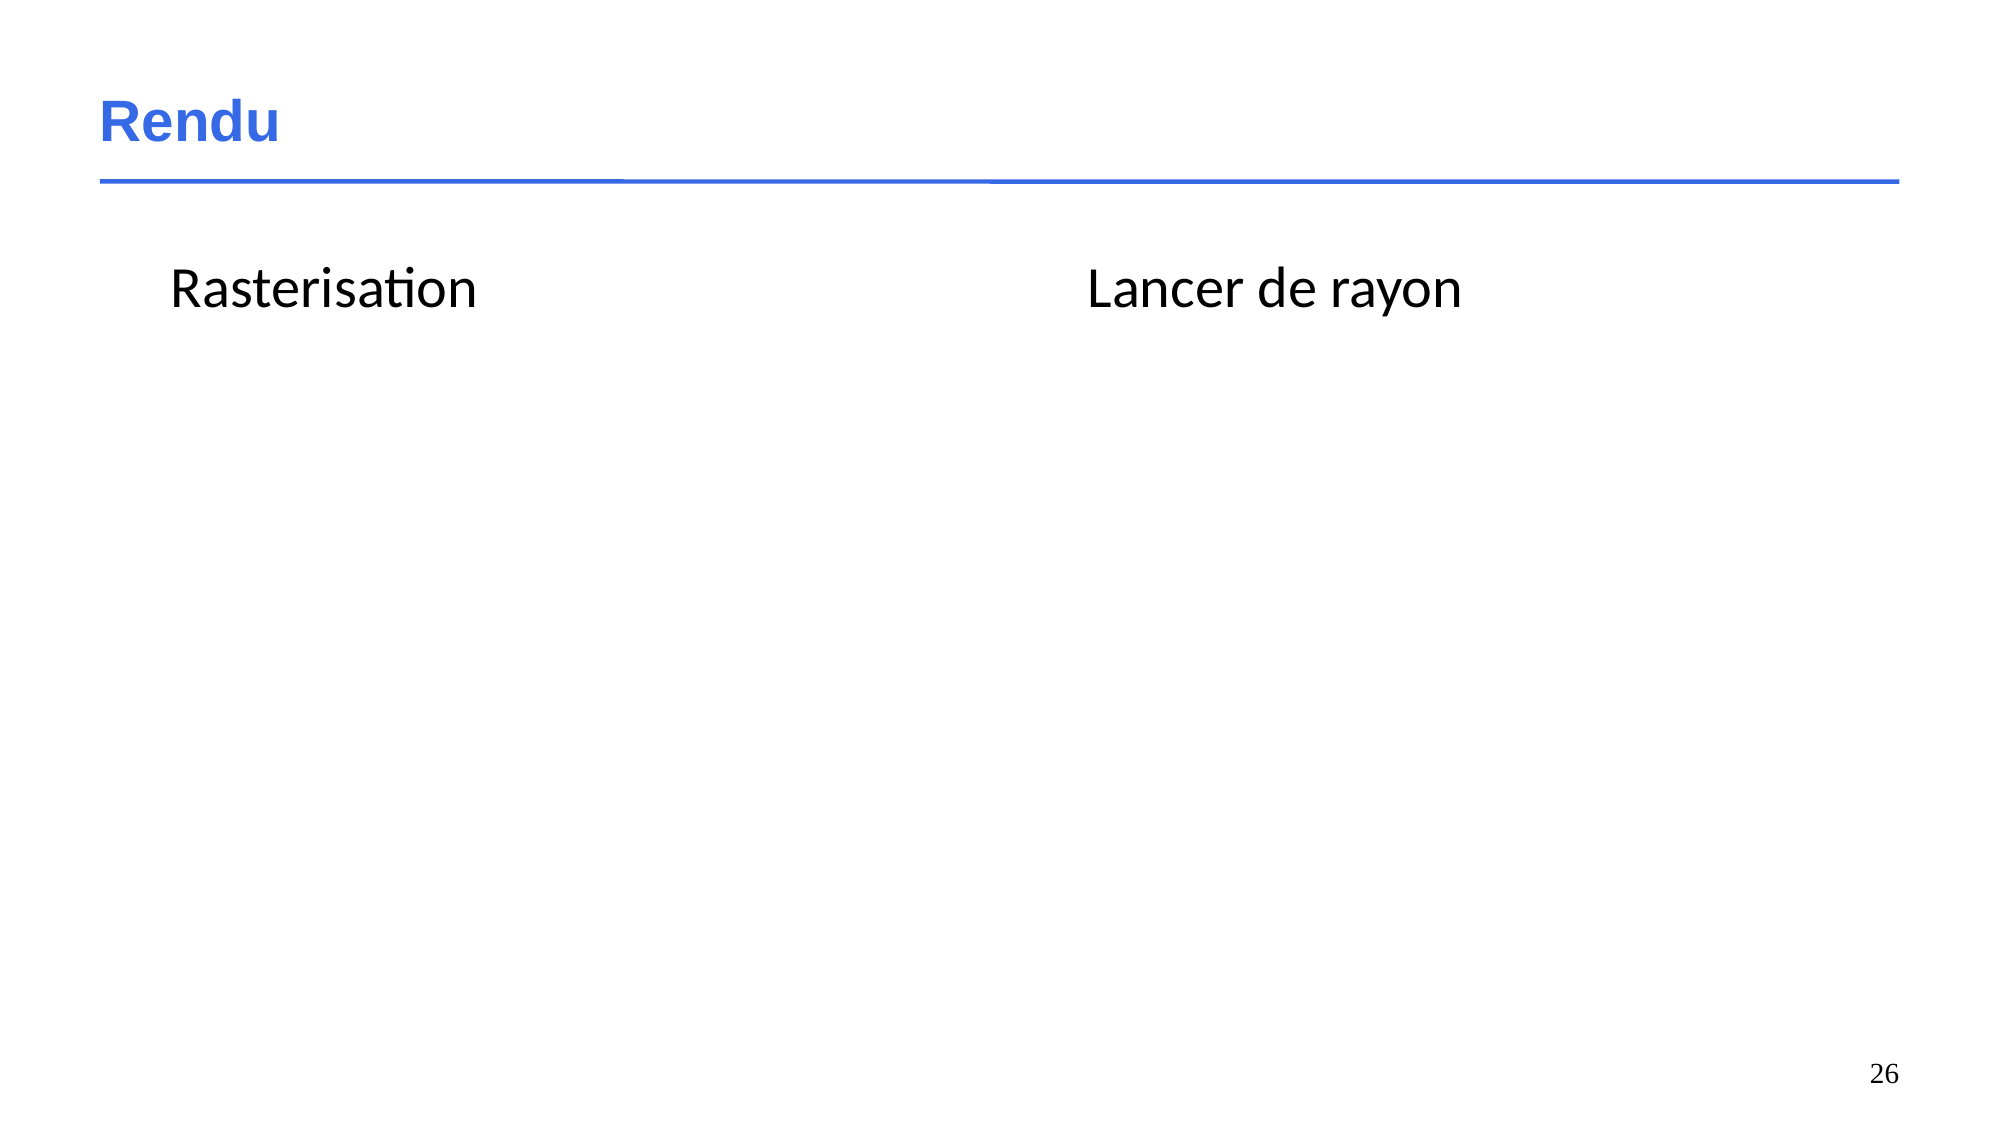

# Rendu
Rasterisation Lancer de rayon
26